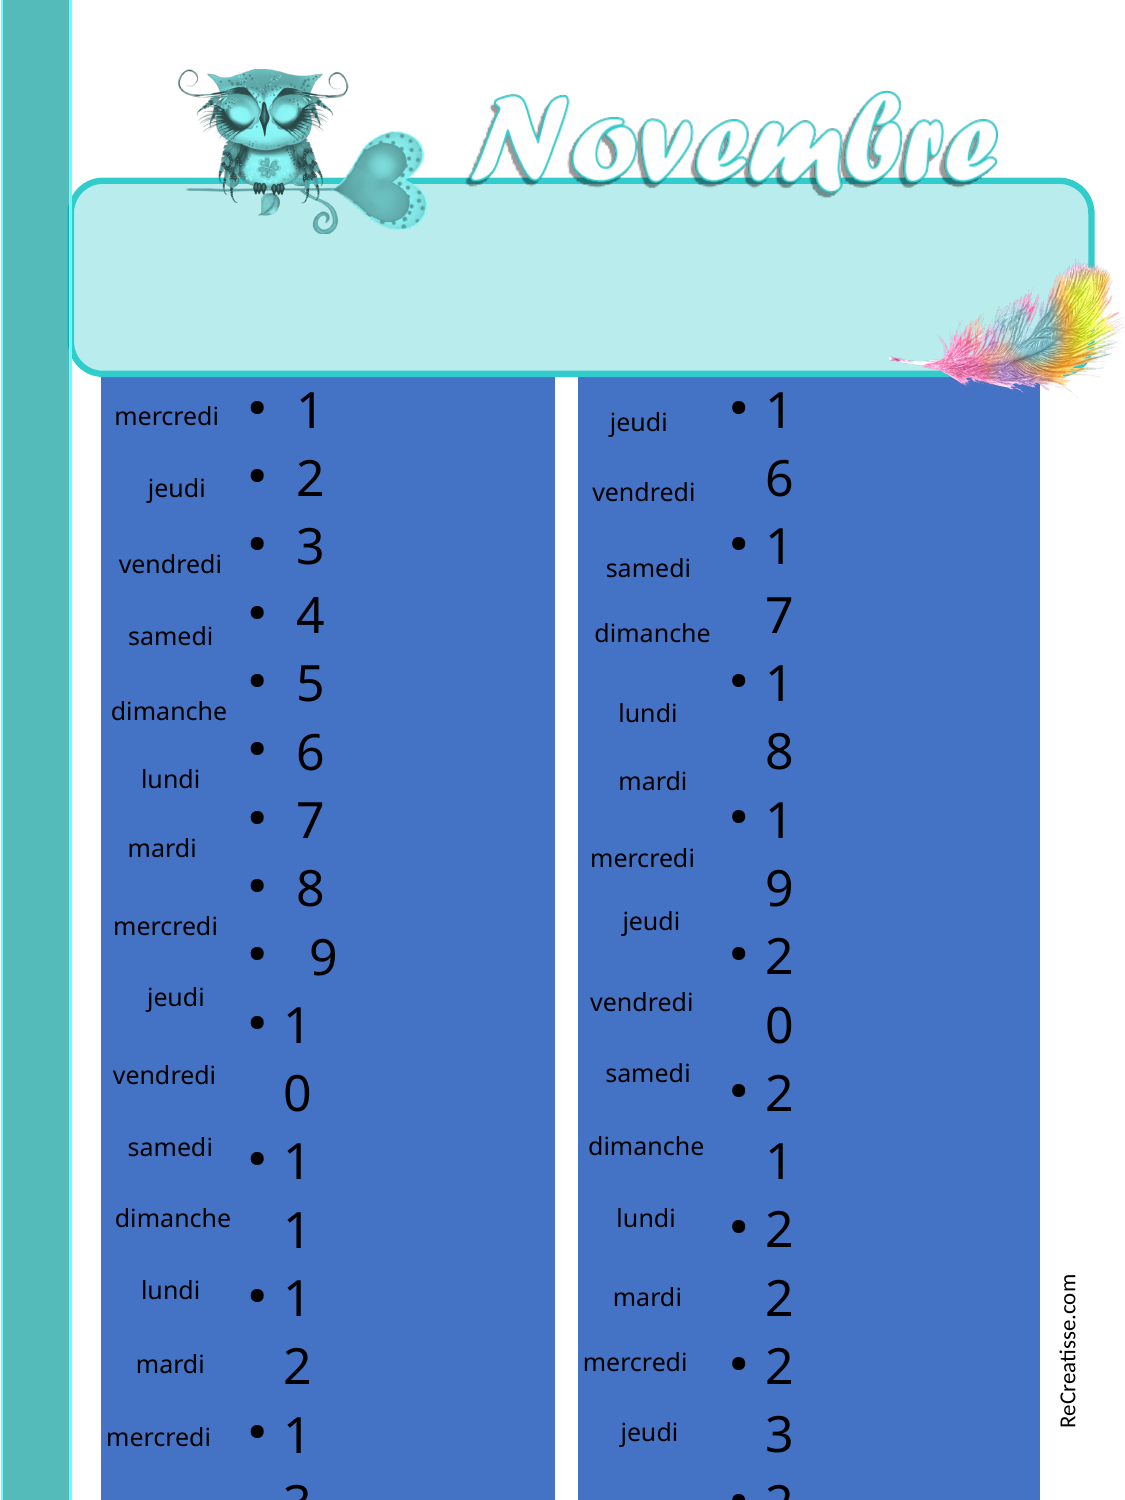

| | 1 | |
| --- | --- | --- |
| | 2 | |
| | 3 | |
| | 4 | |
| | 5 | |
| | 6 | |
| | 7 | |
| | 8 | |
| | 9 | |
| | 10 | |
| | 11 | |
| | 12 | |
| | 13 | |
| | 14 | |
| | 15 | |
| | 16 | |
| --- | --- | --- |
| | 17 | |
| | 18 | |
| | 19 | |
| | 20 | |
| | 21 | |
| | 22 | |
| | 23 | |
| | 24 | |
| | 25 | |
| | 26 | |
| | 27 | |
| | 28 | |
| | 29 | |
| | 30 | |
mercredi
jeudi
jeudi
vendredi
vendredi
samedi
dimanche
samedi
dimanche
lundi
lundi
mardi
mardi
mercredi
jeudi
mercredi
jeudi
vendredi
samedi
vendredi
dimanche
samedi
lundi
dimanche
lundi
mardi
ReCreatisse.com
mercredi
mardi
jeudi
mercredi